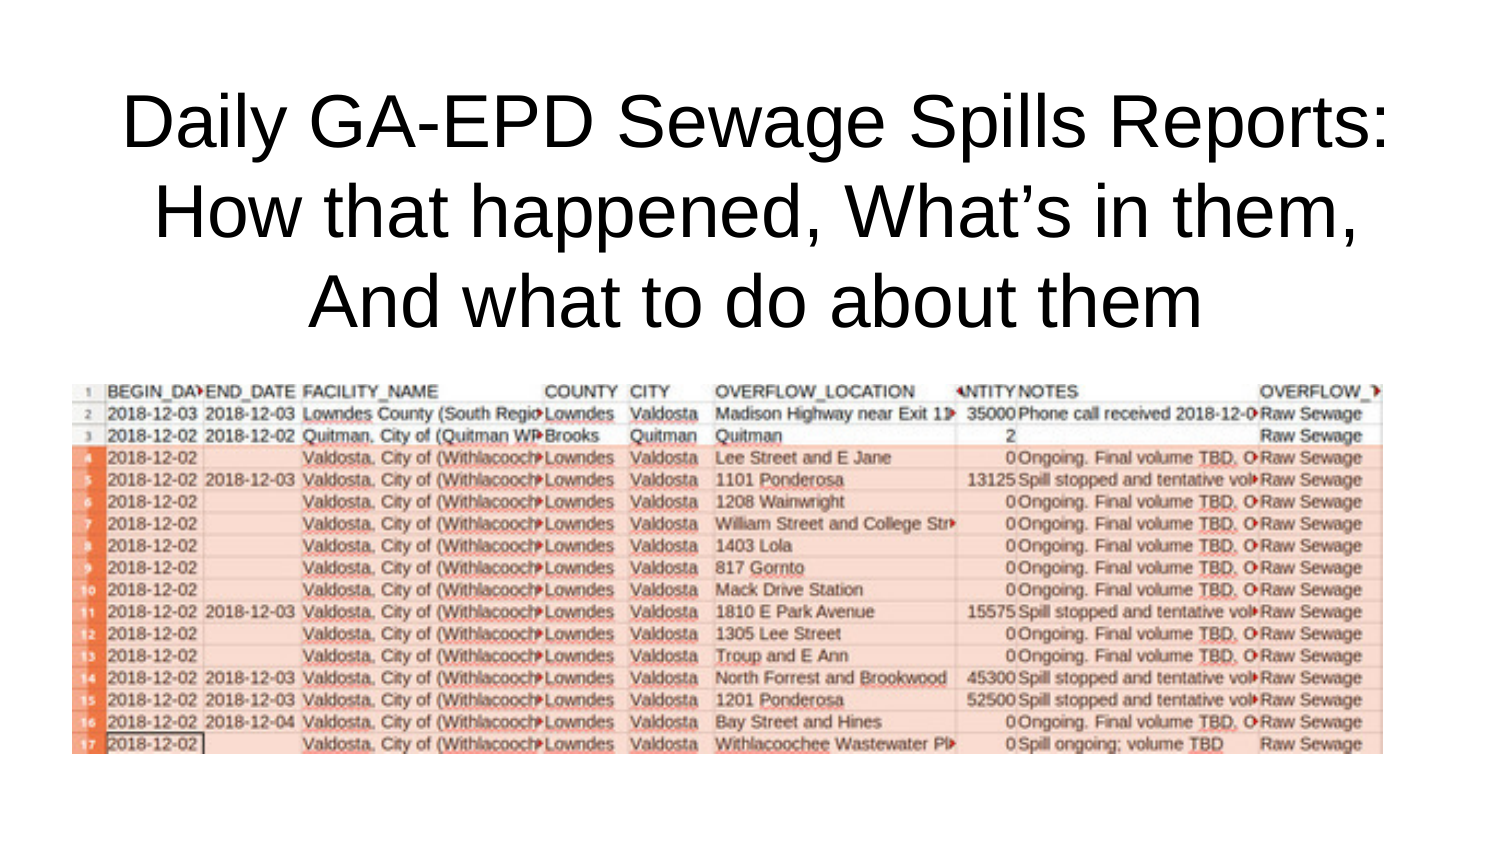

# Daily GA-EPD Sewage Spills Reports: How that happened, What’s in them, And what to do about them